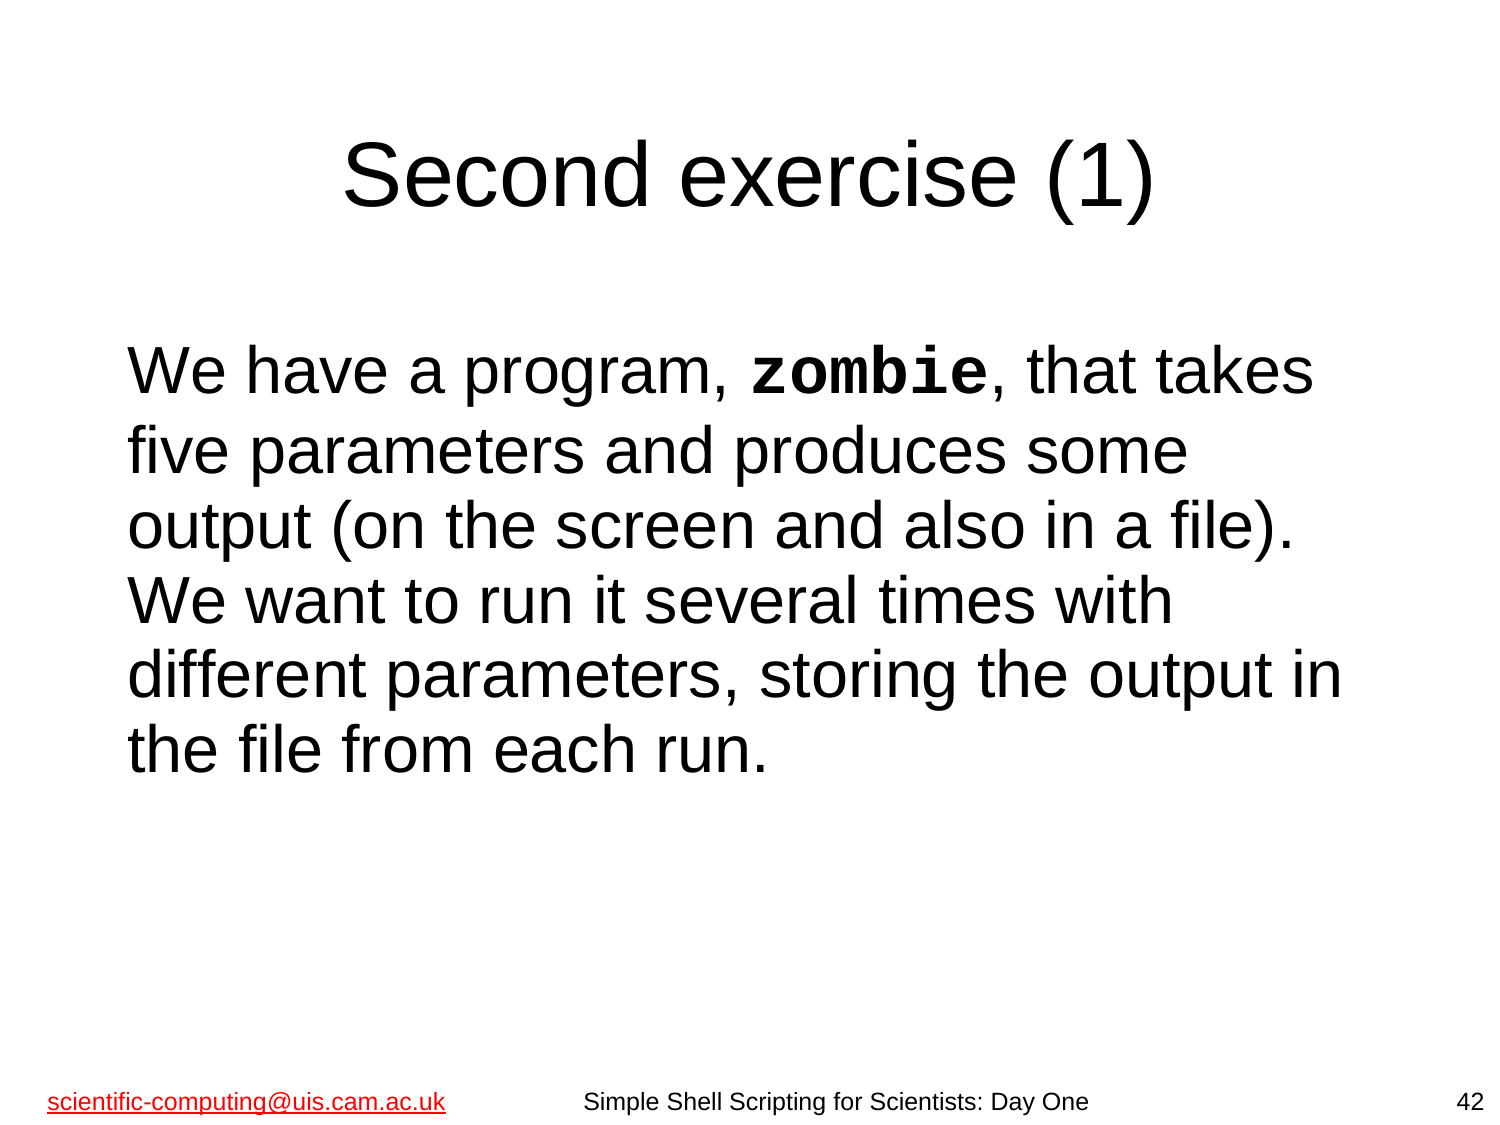

# Second exercise (1)
We have a program, zombie, that takes five parameters and produces some output (on the screen and also in a file). We want to run it several times with different parameters, storing the output in the file from each run.
escience-support@ucs.cam.ac.uk	Simple Shell Scripting for Scientists: Day One
42